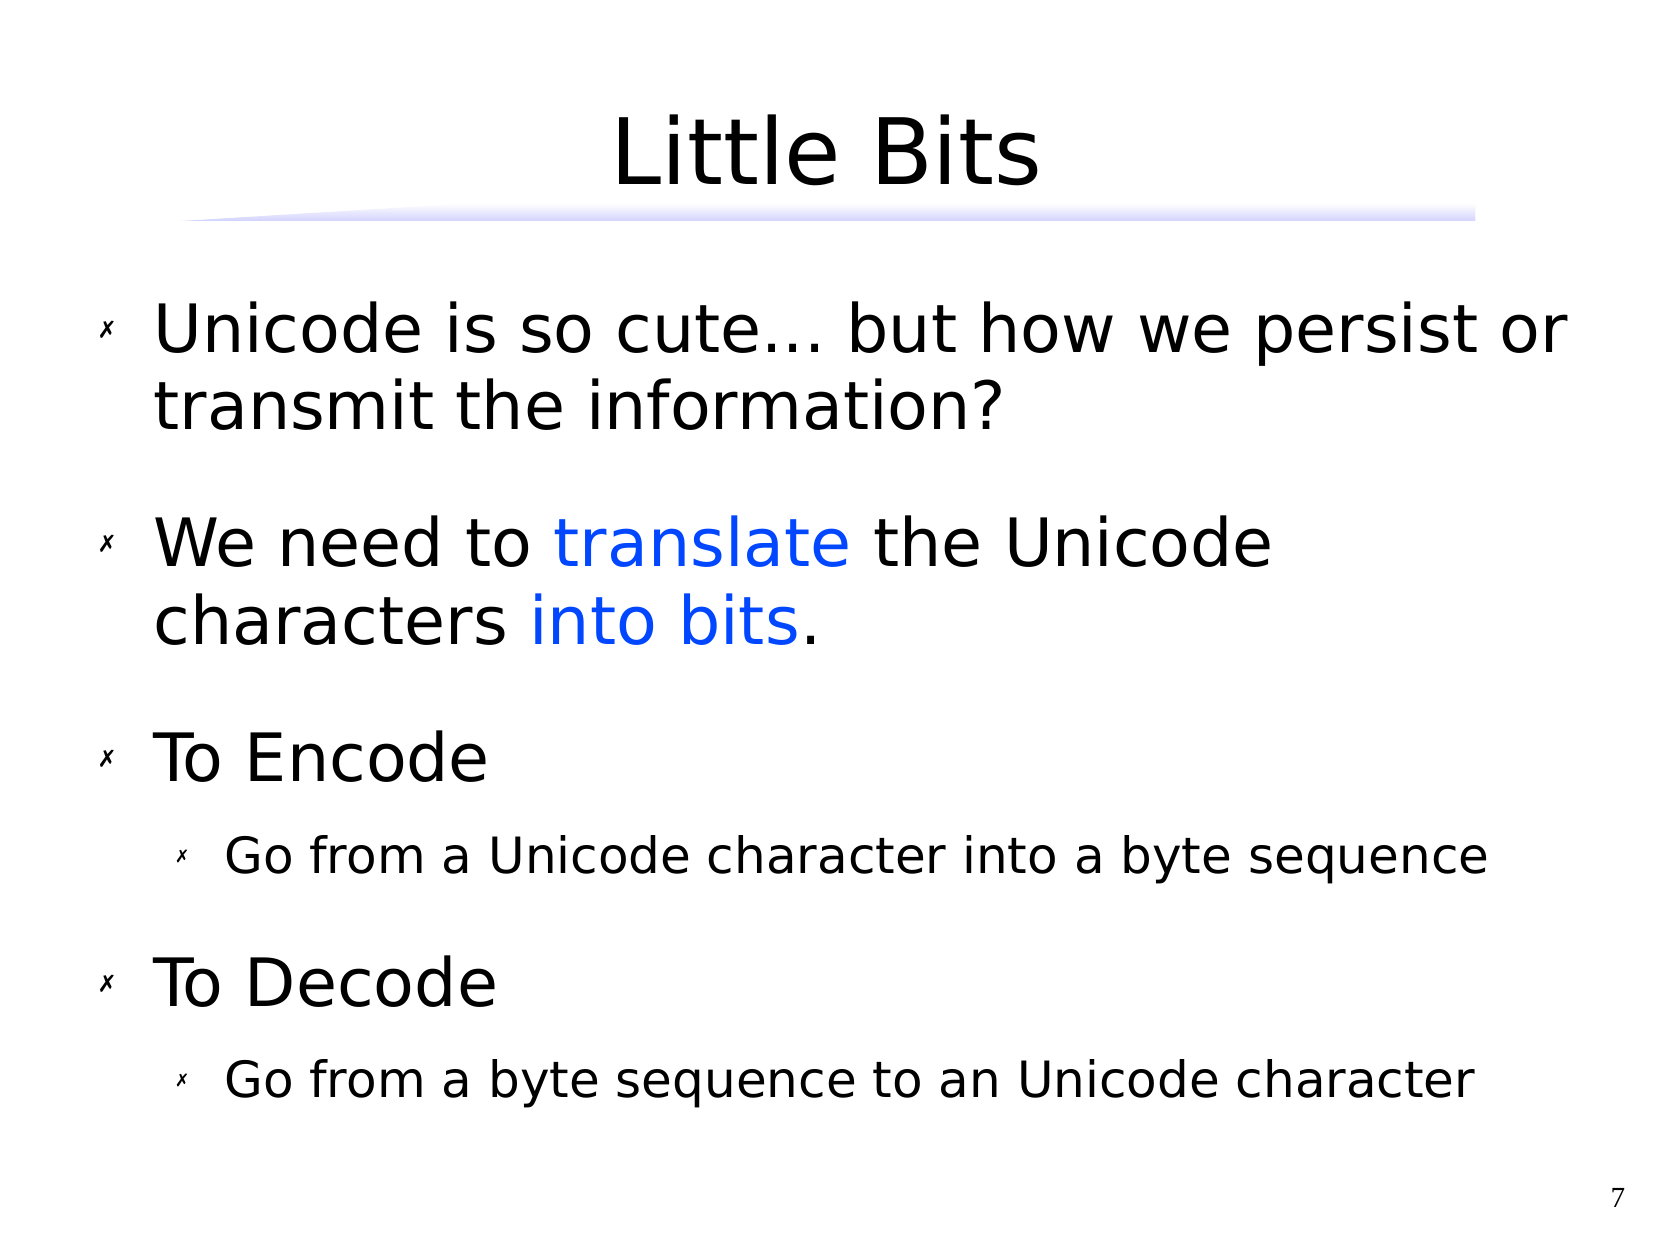

# Little Bits
Unicode is so cute... but how we persist or transmit the information?
We need to translate the Unicode characters into bits.
To Encode
Go from a Unicode character into a byte sequence
To Decode
Go from a byte sequence to an Unicode character
7